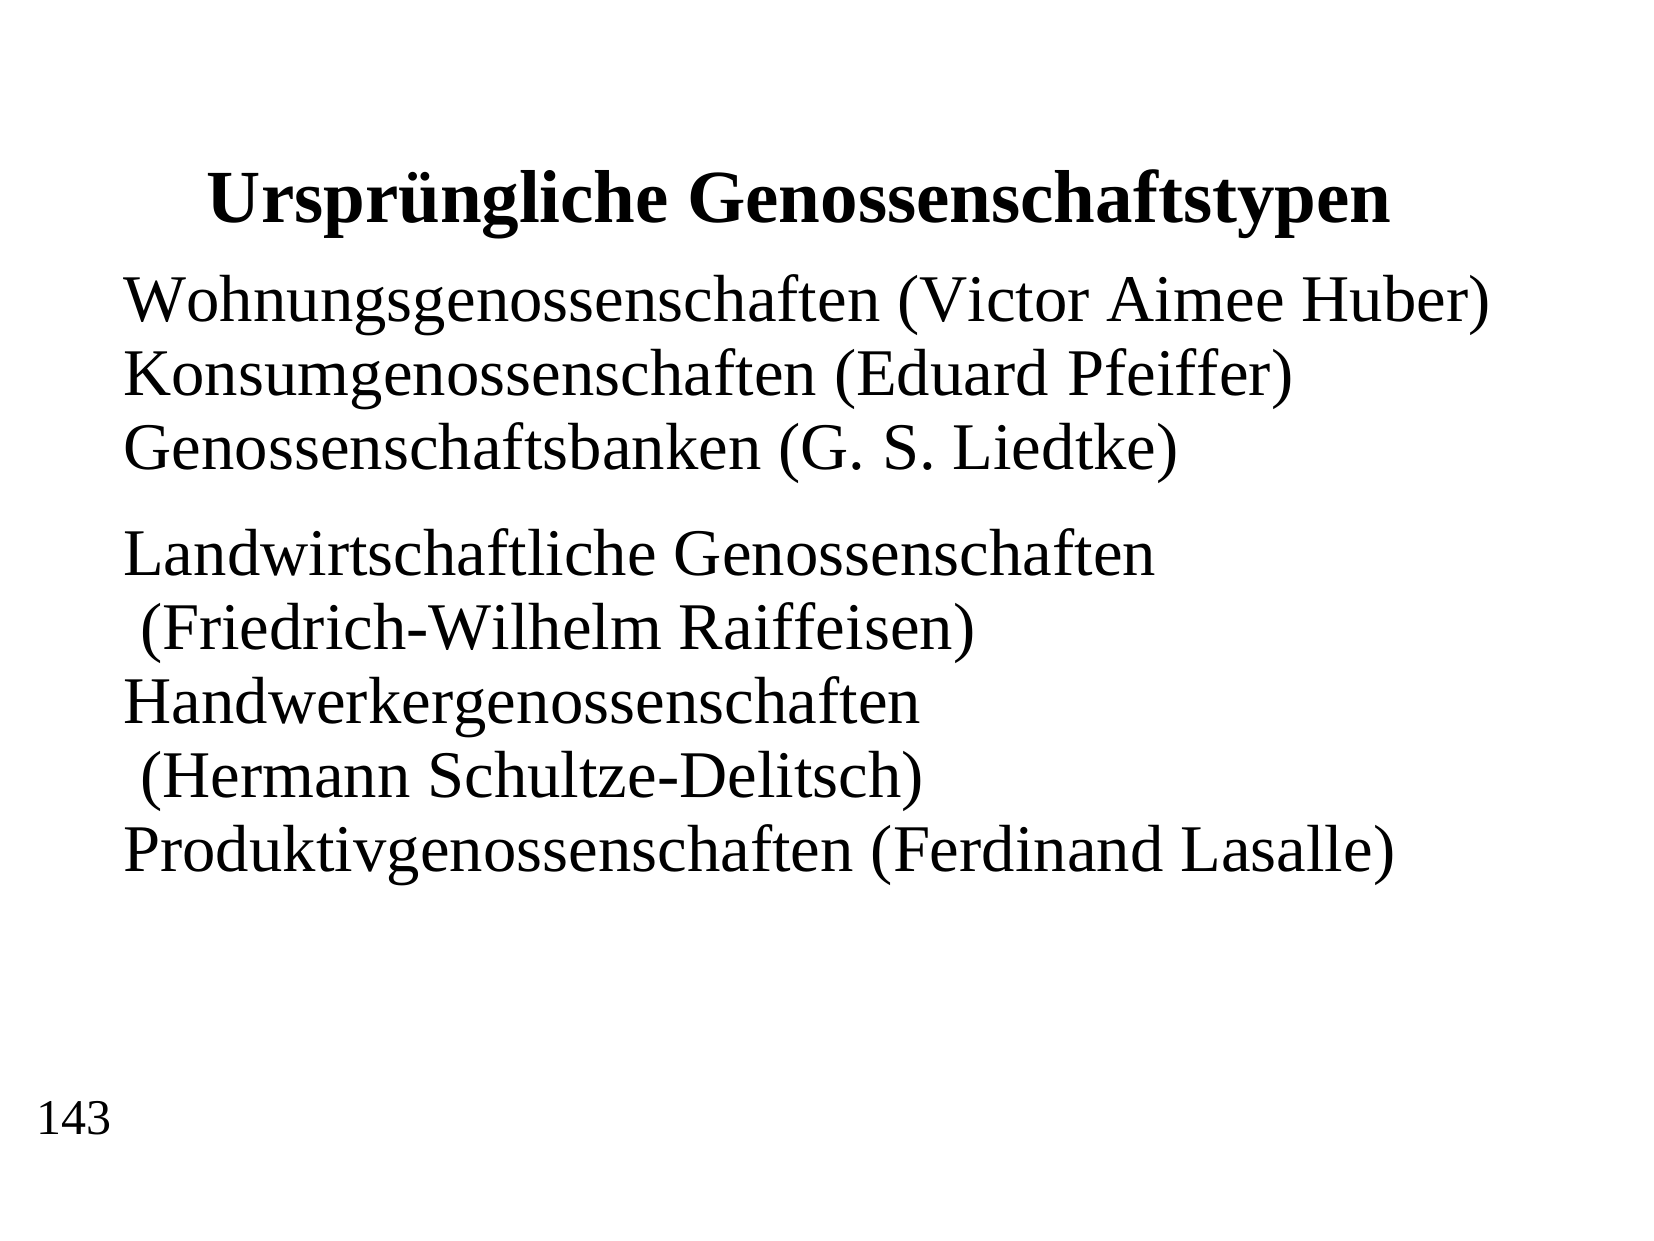

Ursprüngliche Genossenschaftstypen
 Wohnungsgenossenschaften (Victor Aimee Huber)
 Konsumgenossenschaften (Eduard Pfeiffer)
 Genossenschaftsbanken (G. S. Liedtke)
 Landwirtschaftliche Genossenschaften
 (Friedrich-Wilhelm Raiffeisen)
 Handwerkergenossenschaften
 (Hermann Schultze-Delitsch)
 Produktivgenossenschaften (Ferdinand Lasalle)